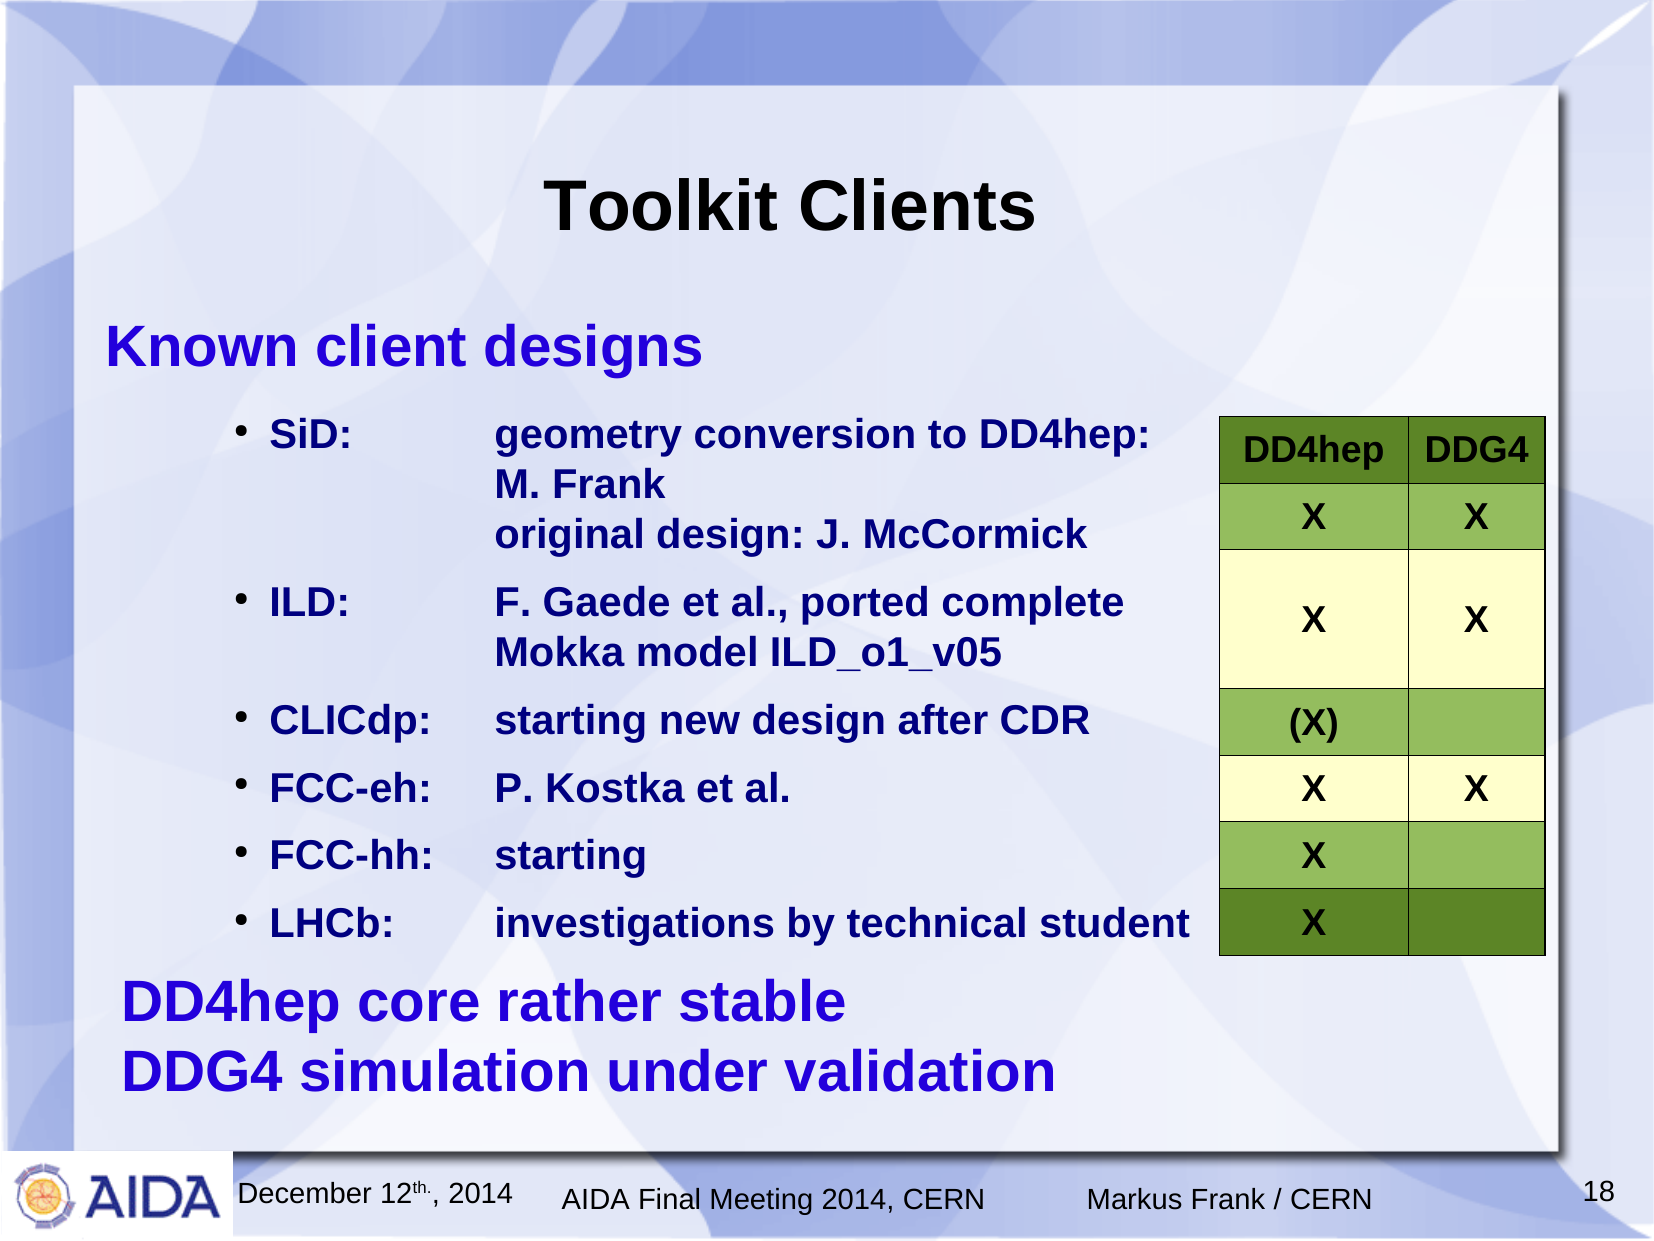

# Toolkit Clients
Known client designs
SiD: 		geometry conversion to DD4hep:
			M. Frank
			original design: J. McCormick
ILD: 		F. Gaede et al., ported complete
			Mokka model ILD_o1_v05
CLICdp: 	starting new design after CDR
FCC-eh: 	P. Kostka et al.
FCC-hh: 	starting
LHCb: 		investigations by technical student
 DD4hep core rather stable
 DDG4 simulation under validation
| DD4hep | DDG4 |
| --- | --- |
| X | X |
| X | X |
| (X) | |
| X | X |
| X | |
| X | |
18
April 14th, 2013
Annual AIDA Meeting 2013 Frascati/Italy Markus Frank / CERN